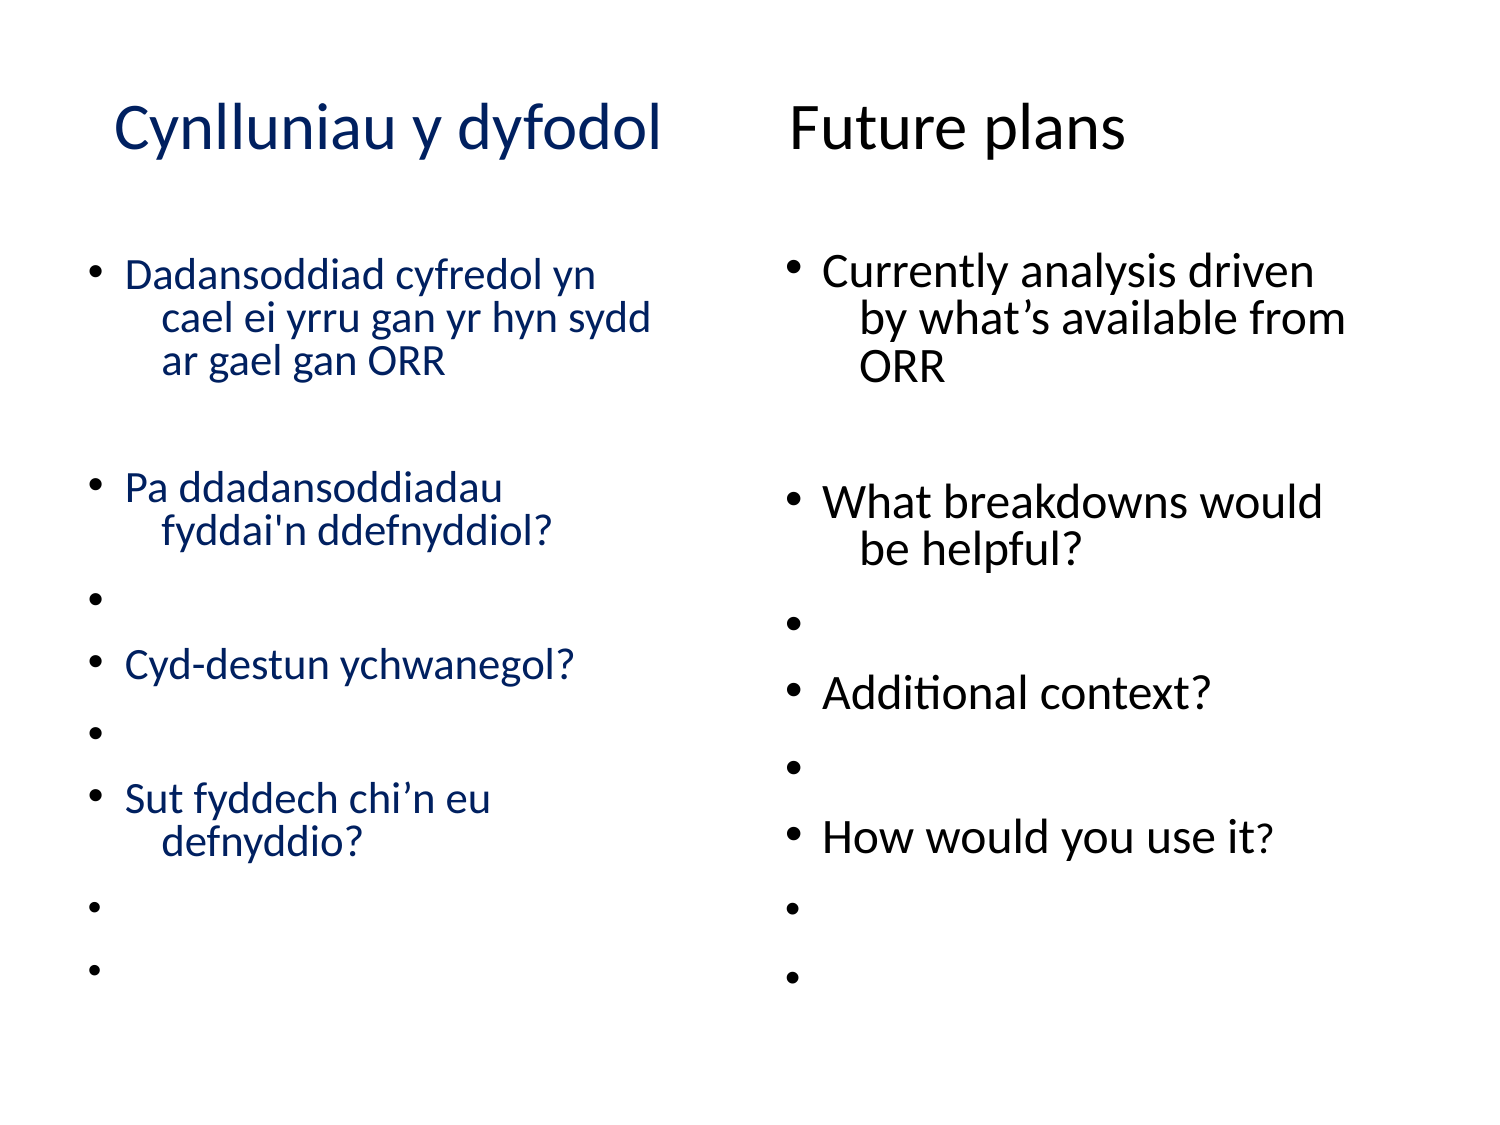

Cynlluniau y dyfodol
Future plans
Currently analysis driven by what’s available from ORR
What breakdowns would be helpful?
Additional context?
How would you use it?
Dadansoddiad cyfredol yn cael ei yrru gan yr hyn sydd ar gael gan ORR
Pa ddadansoddiadau fyddai'n ddefnyddiol?
Cyd-destun ychwanegol?
Sut fyddech chi’n eu defnyddio?